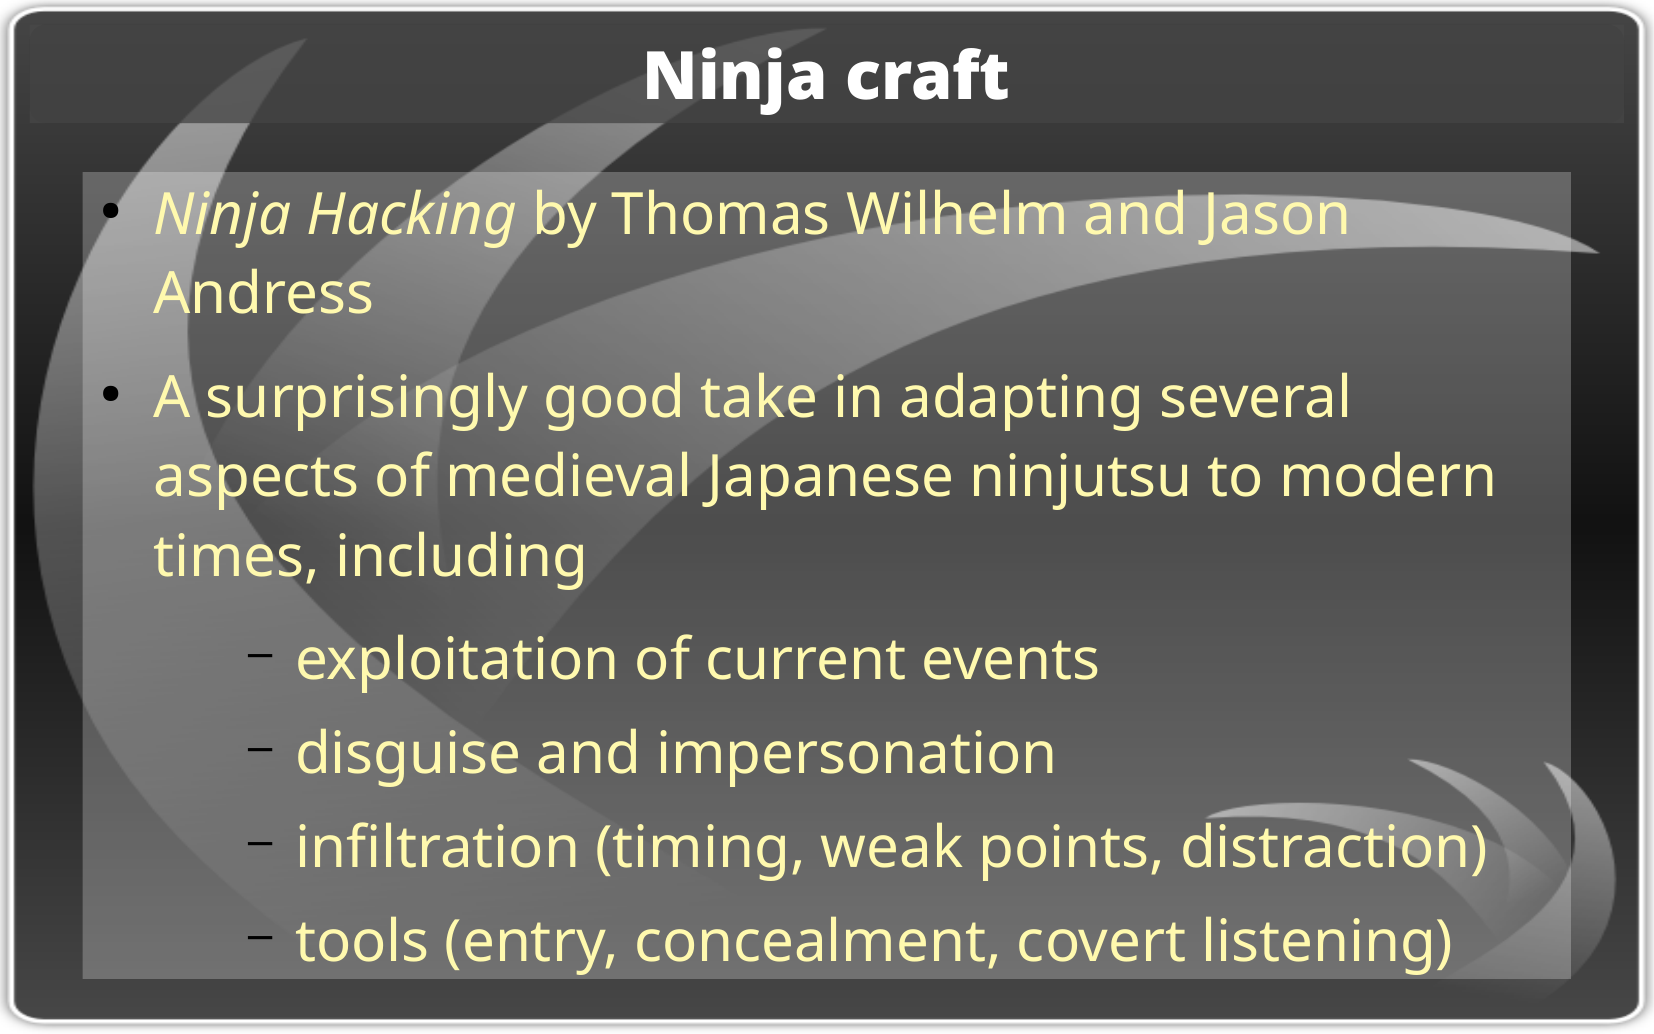

# Ninja craft
Ninja Hacking by Thomas Wilhelm and Jason Andress
A surprisingly good take in adapting several aspects of medieval Japanese ninjutsu to modern times, including
exploitation of current events
disguise and impersonation
infiltration (timing, weak points, distraction)
tools (entry, concealment, covert listening)